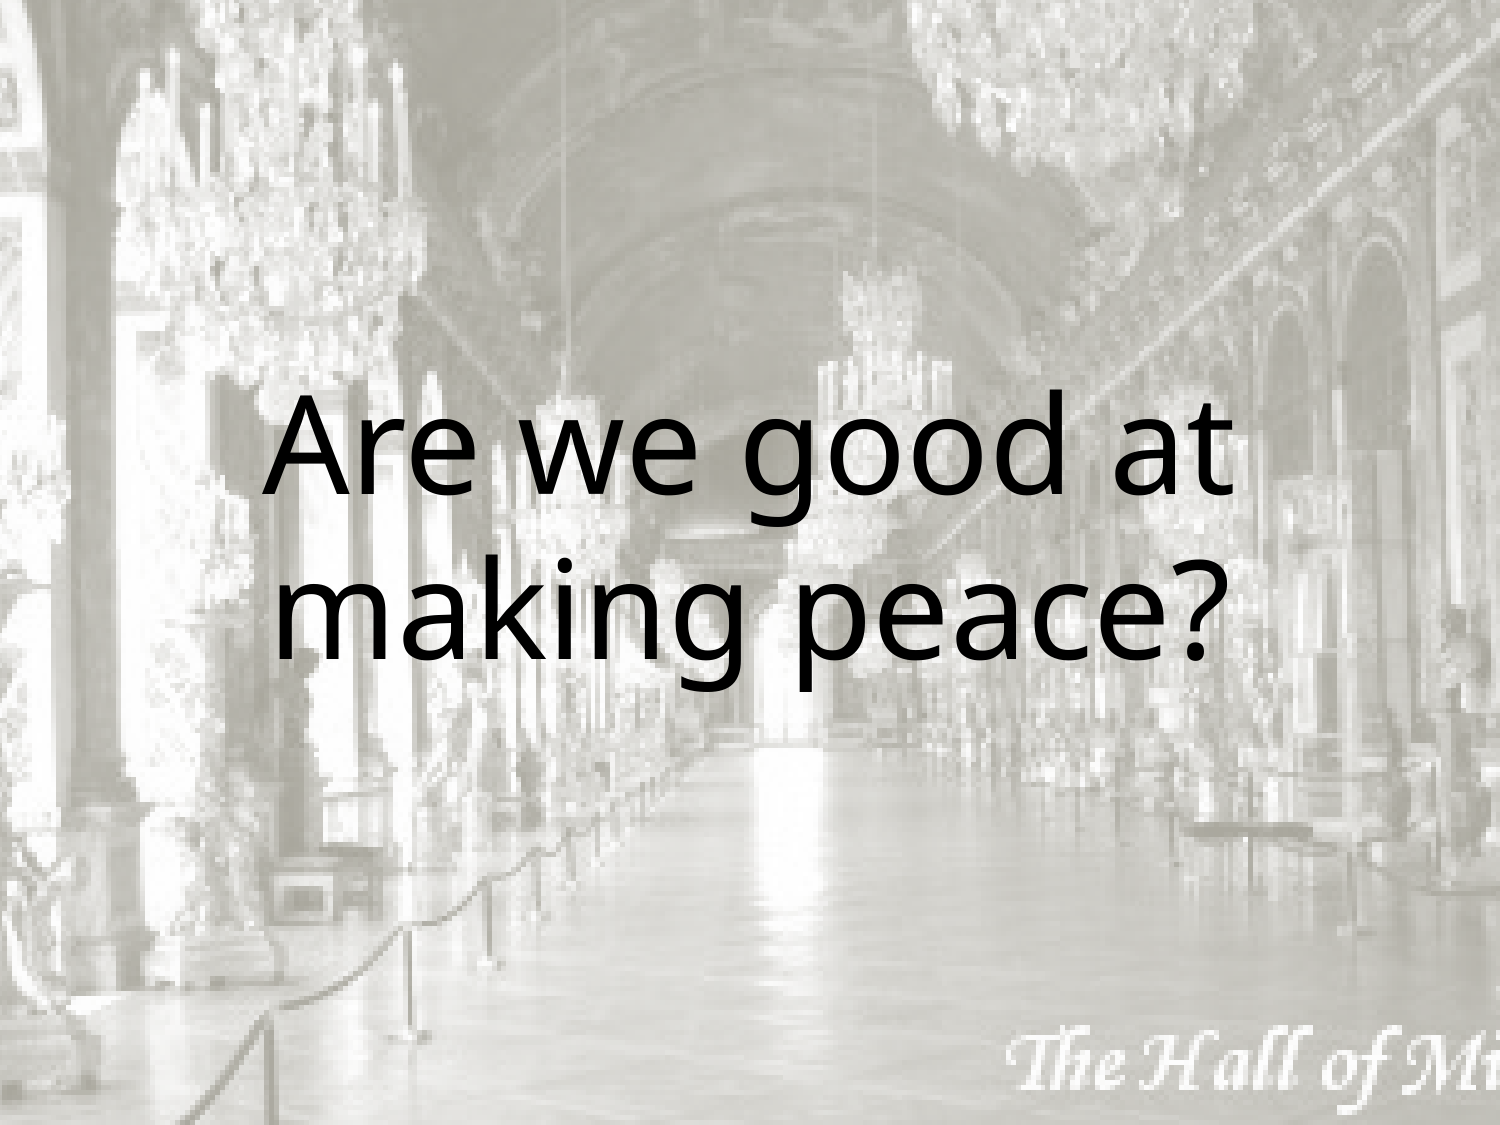

# Are we good at making peace?